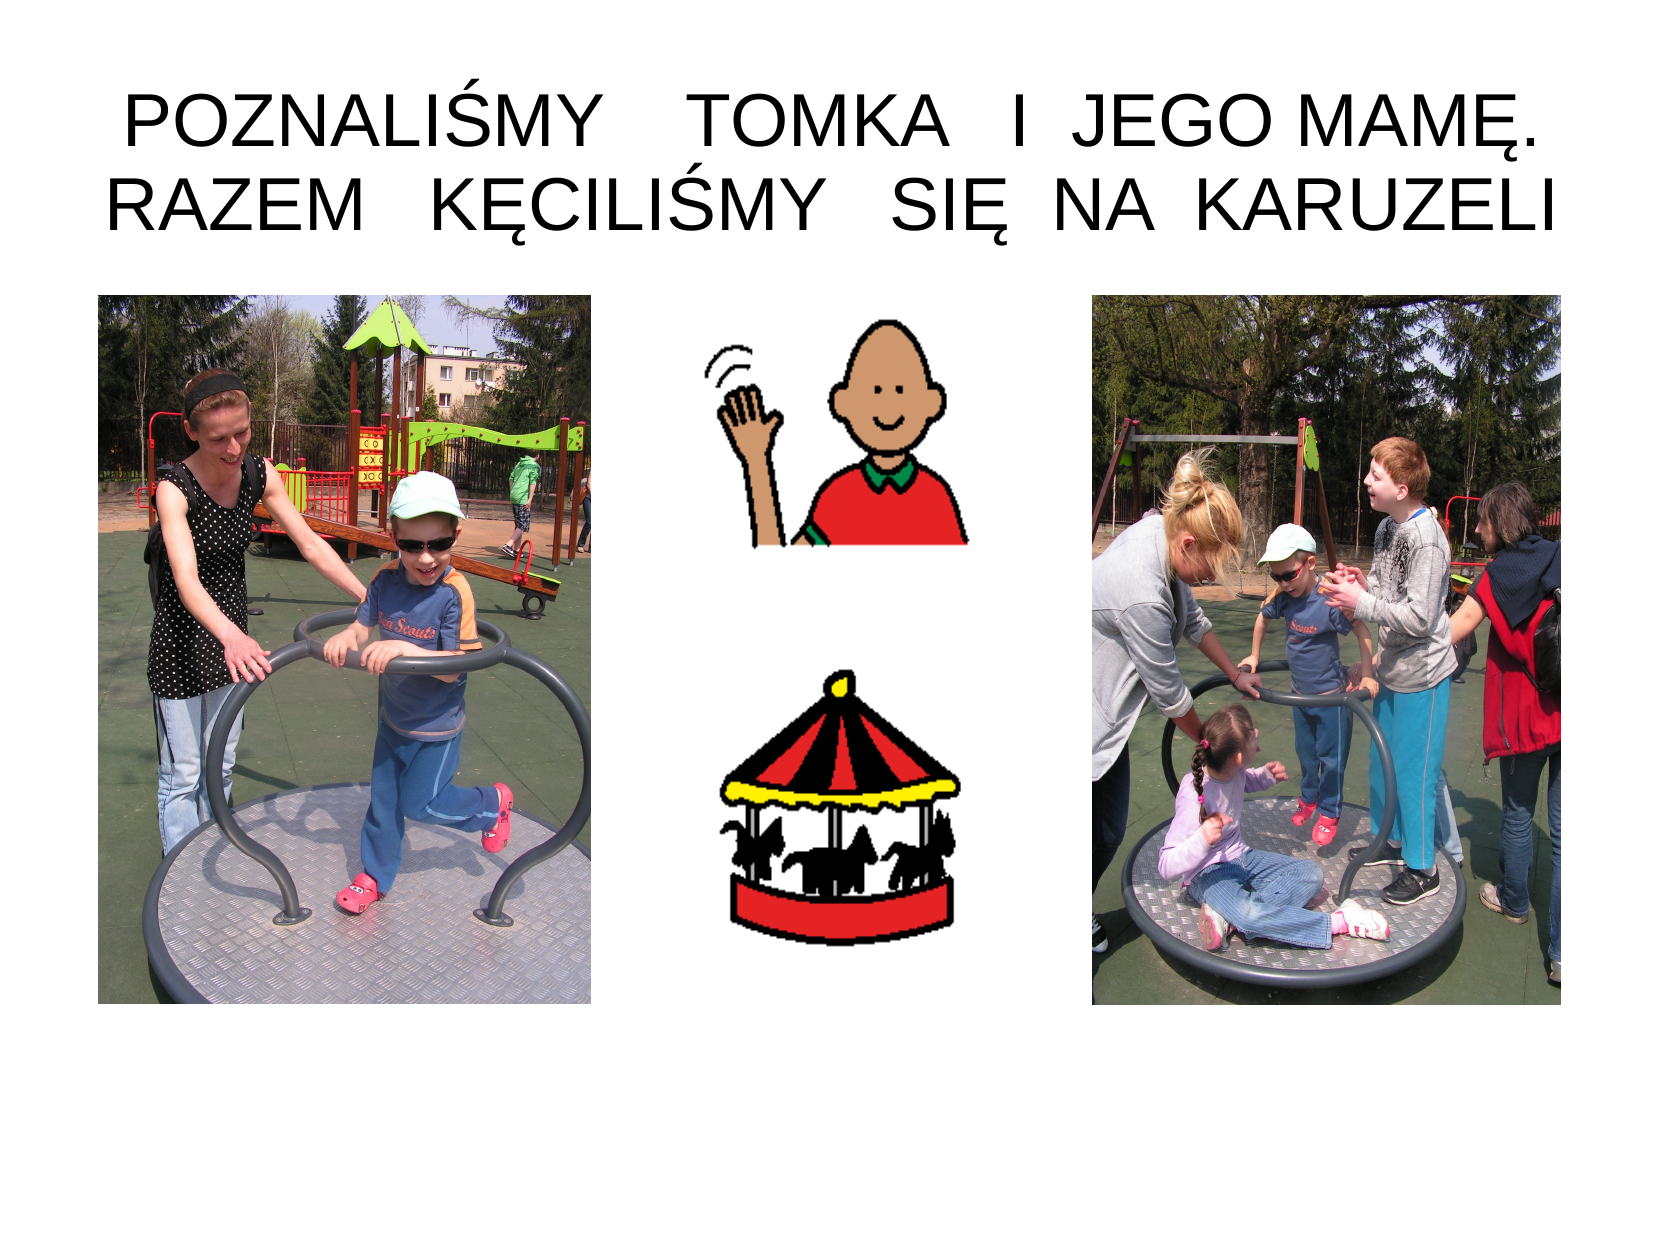

# POZNALIŚMY TOMKA I JEGO MAMĘ. RAZEM KĘCILIŚMY SIĘ NA KARUZELI